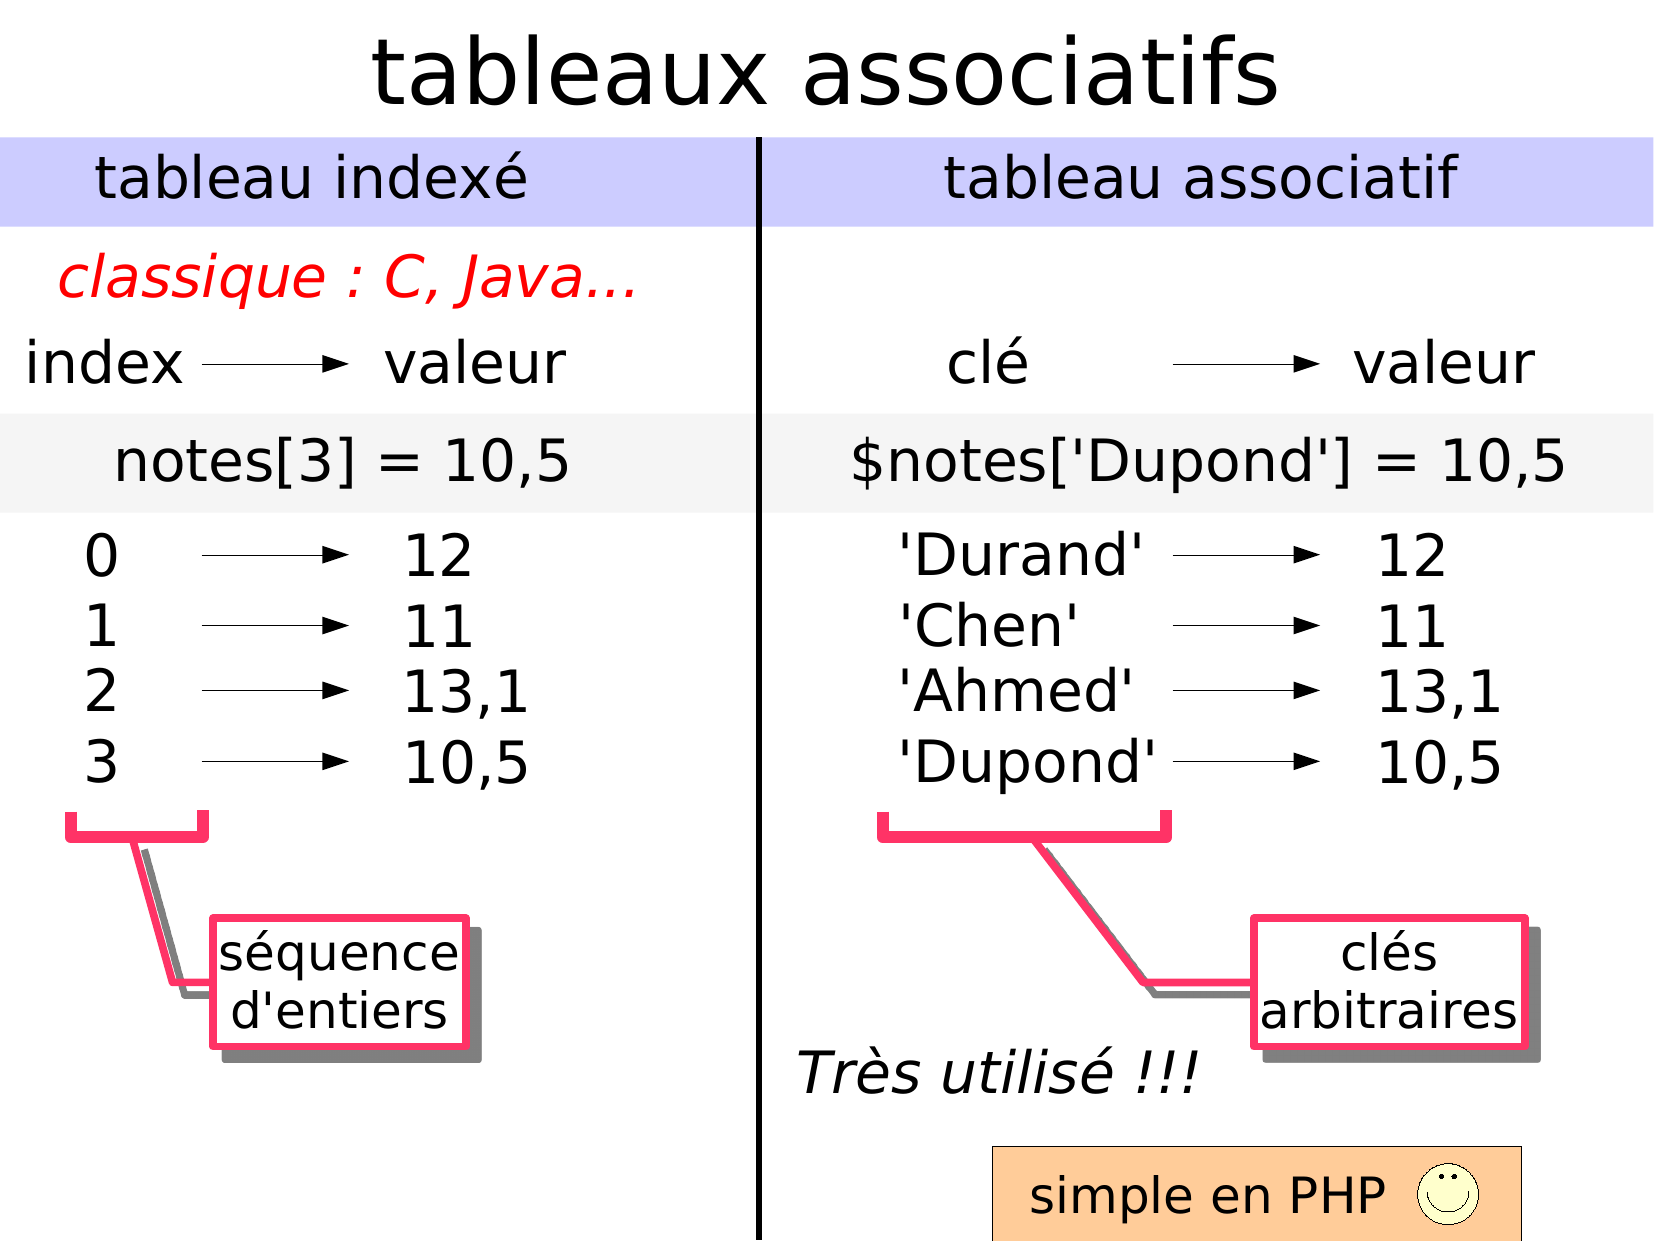

# tableaux associatifs
tableau indexé
tableau associatif
classique : C, Java...
index
valeur
clé
valeur
 notes[3] = 10,5
$notes['Dupond'] = 10,5
'Durand'
0
12
12
'Chen'
1
11
11
2
'Ahmed'
13,1
13,1
3
'Dupond'
10,5
10,5
Très utilisé !!!
simple en PHP